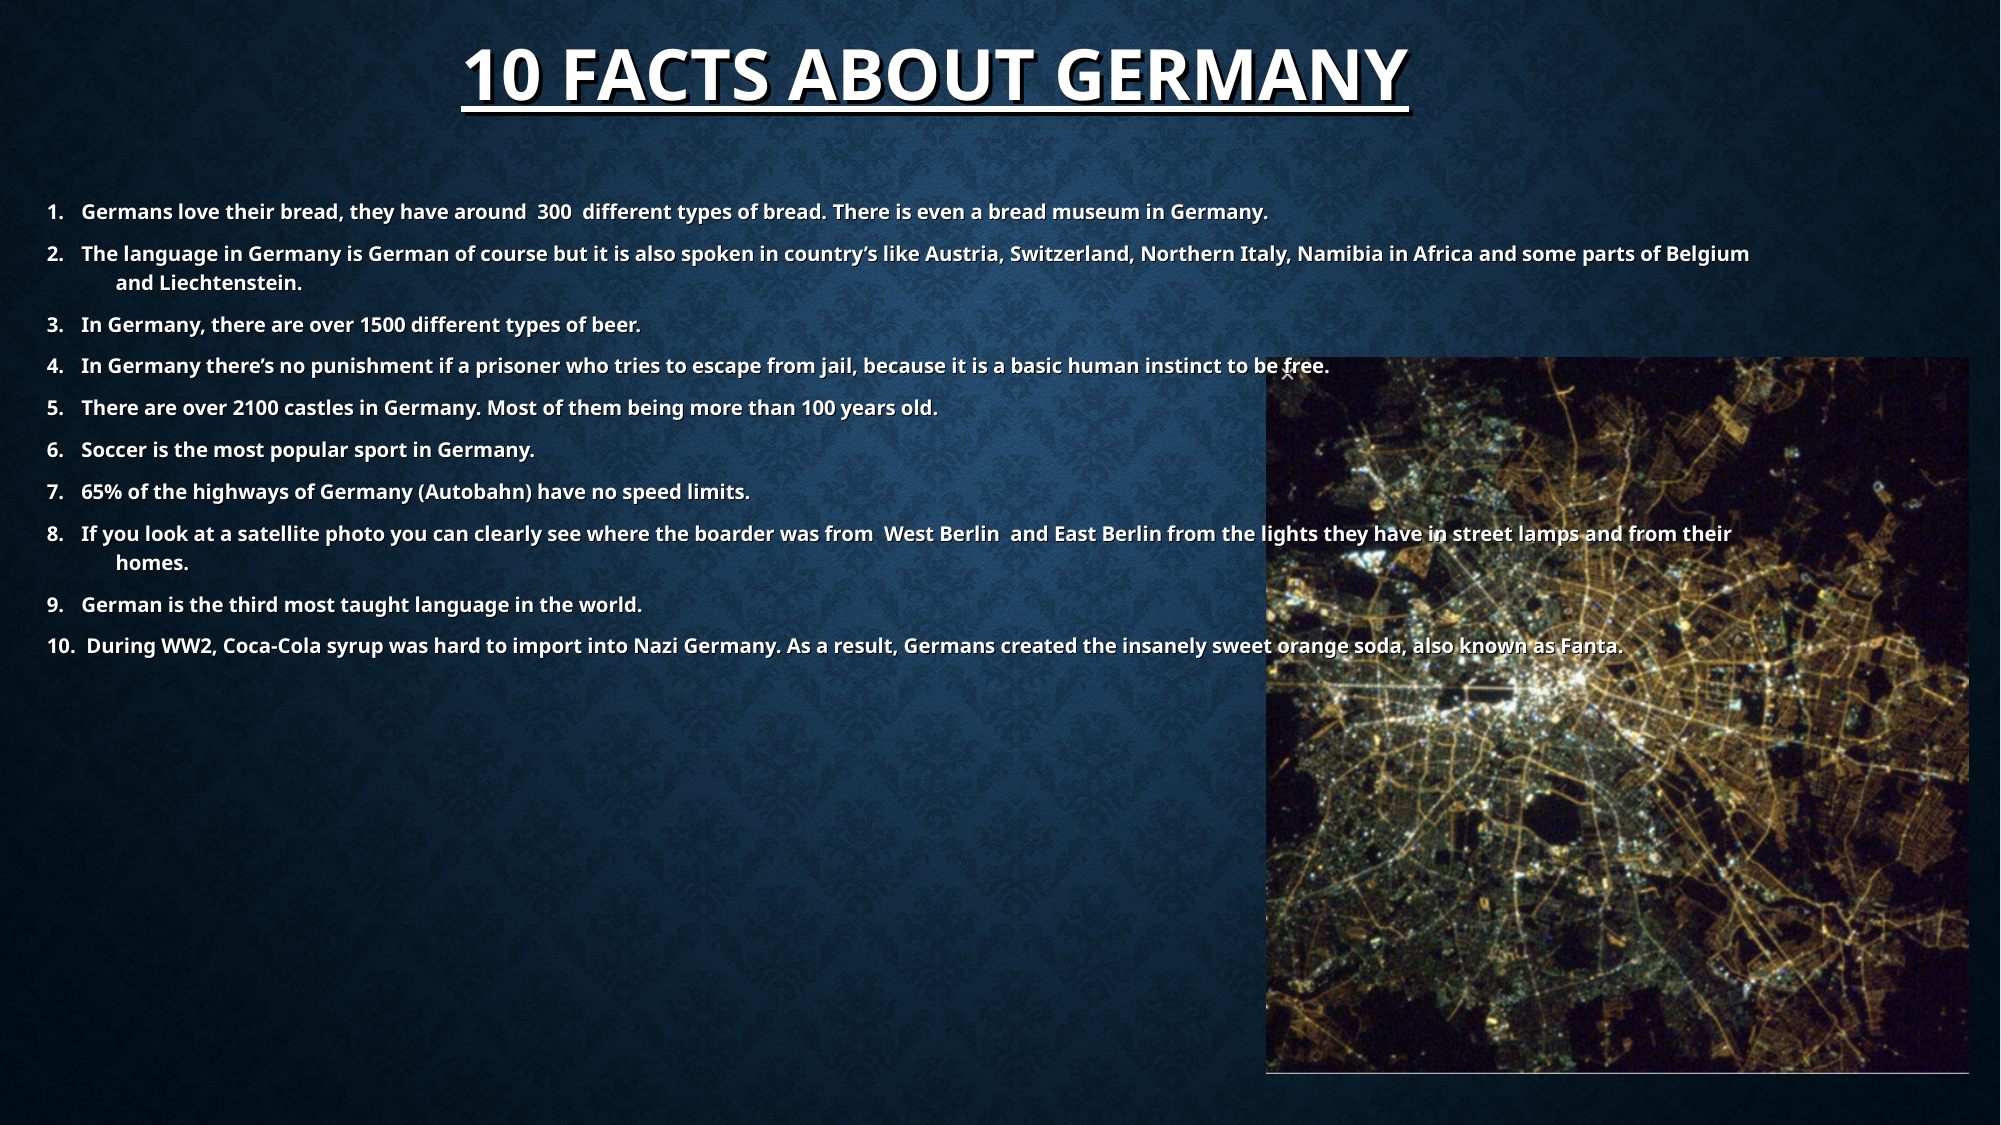

# 10 facts about Germany
Germans love their bread, they have around 300 different types of bread. There is even a bread museum in Germany.
The language in Germany is German of course but it is also spoken in country’s like Austria, Switzerland, Northern Italy, Namibia in Africa and some parts of Belgium and Liechtenstein.
In Germany, there are over 1500 different types of beer.
In Germany there’s no punishment if a prisoner who tries to escape from jail, because it is a basic human instinct to be free.
There are over 2100 castles in Germany. Most of them being more than 100 years old.
Soccer is the most popular sport in Germany.
65% of the highways of Germany (Autobahn) have no speed limits.
If you look at a satellite photo you can clearly see where the boarder was from West Berlin and East Berlin from the lights they have in street lamps and from their homes.
German is the third most taught language in the world.
 During WW2, Coca-Cola syrup was hard to import into Nazi Germany. As a result, Germans created the insanely sweet orange soda, also known as Fanta.